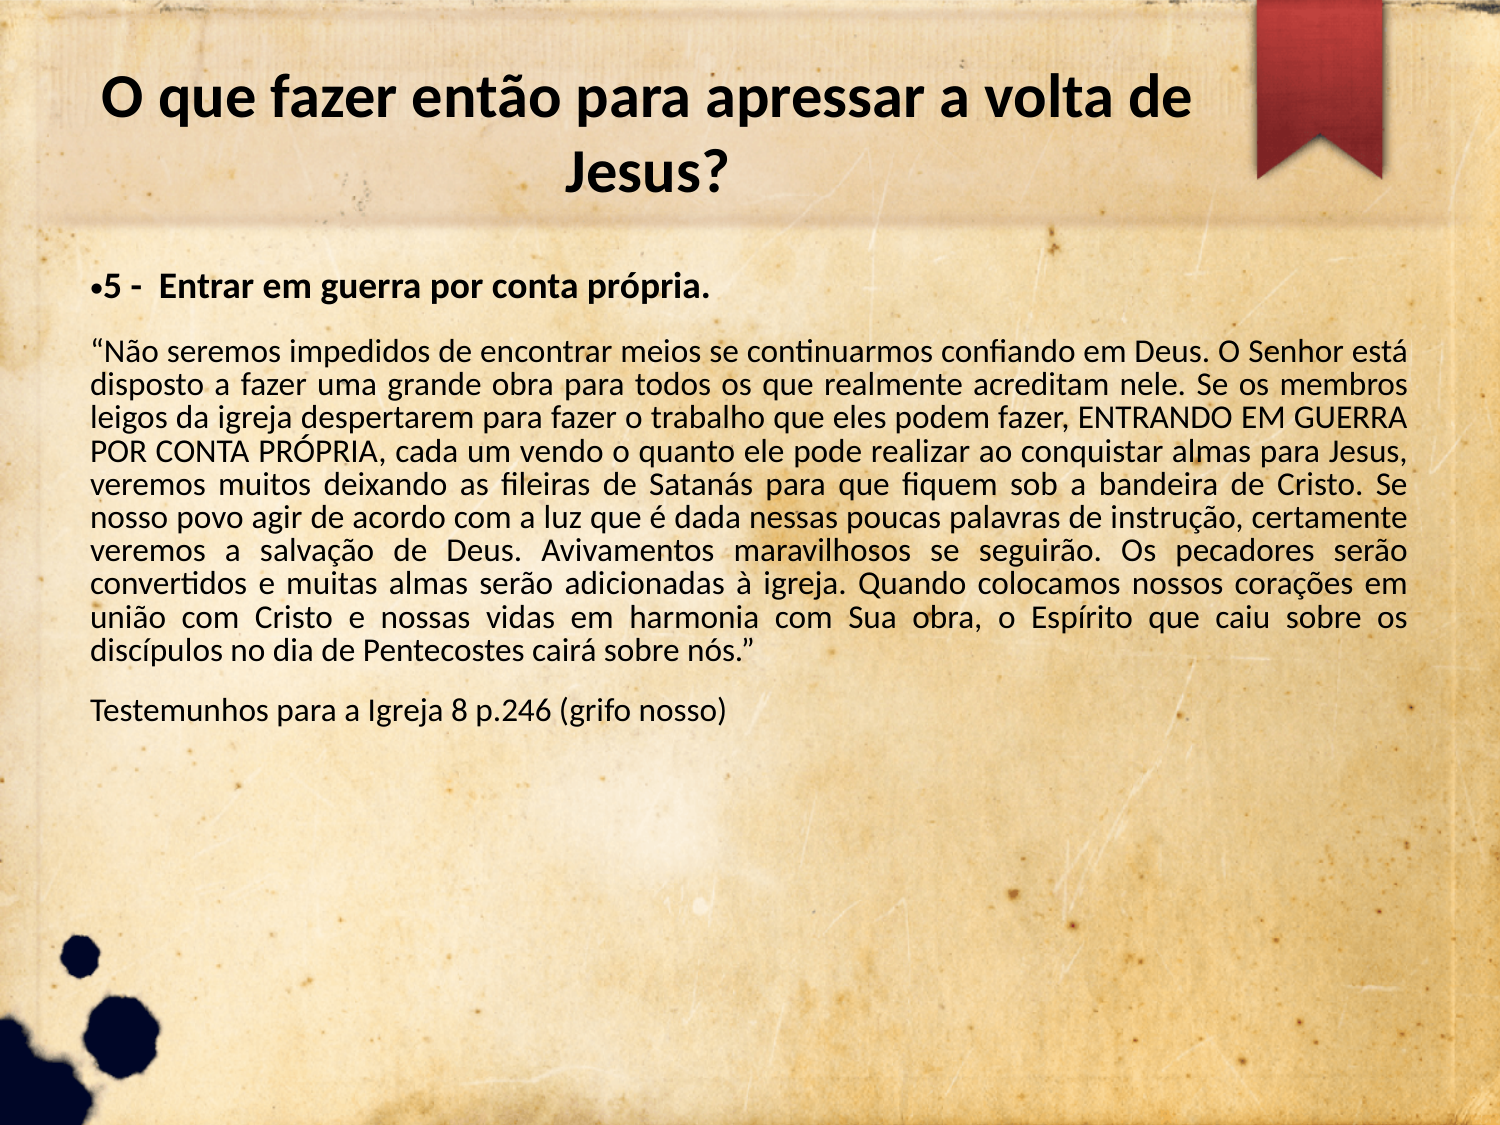

# O que fazer então para apressar a volta de Jesus?
5 - Entrar em guerra por conta própria.
“Não seremos impedidos de encontrar meios se continuarmos confiando em Deus. O Senhor está disposto a fazer uma grande obra para todos os que realmente acreditam nele. Se os membros leigos da igreja despertarem para fazer o trabalho que eles podem fazer, ENTRANDO EM GUERRA POR CONTA PRÓPRIA, cada um vendo o quanto ele pode realizar ao conquistar almas para Jesus, veremos muitos deixando as fileiras de Satanás para que fiquem sob a bandeira de Cristo. Se nosso povo agir de acordo com a luz que é dada nessas poucas palavras de instrução, certamente veremos a salvação de Deus. Avivamentos maravilhosos se seguirão. Os pecadores serão convertidos e muitas almas serão adicionadas à igreja. Quando colocamos nossos corações em união com Cristo e nossas vidas em harmonia com Sua obra, o Espírito que caiu sobre os discípulos no dia de Pentecostes cairá sobre nós.”
Testemunhos para a Igreja 8 p.246 (grifo nosso)